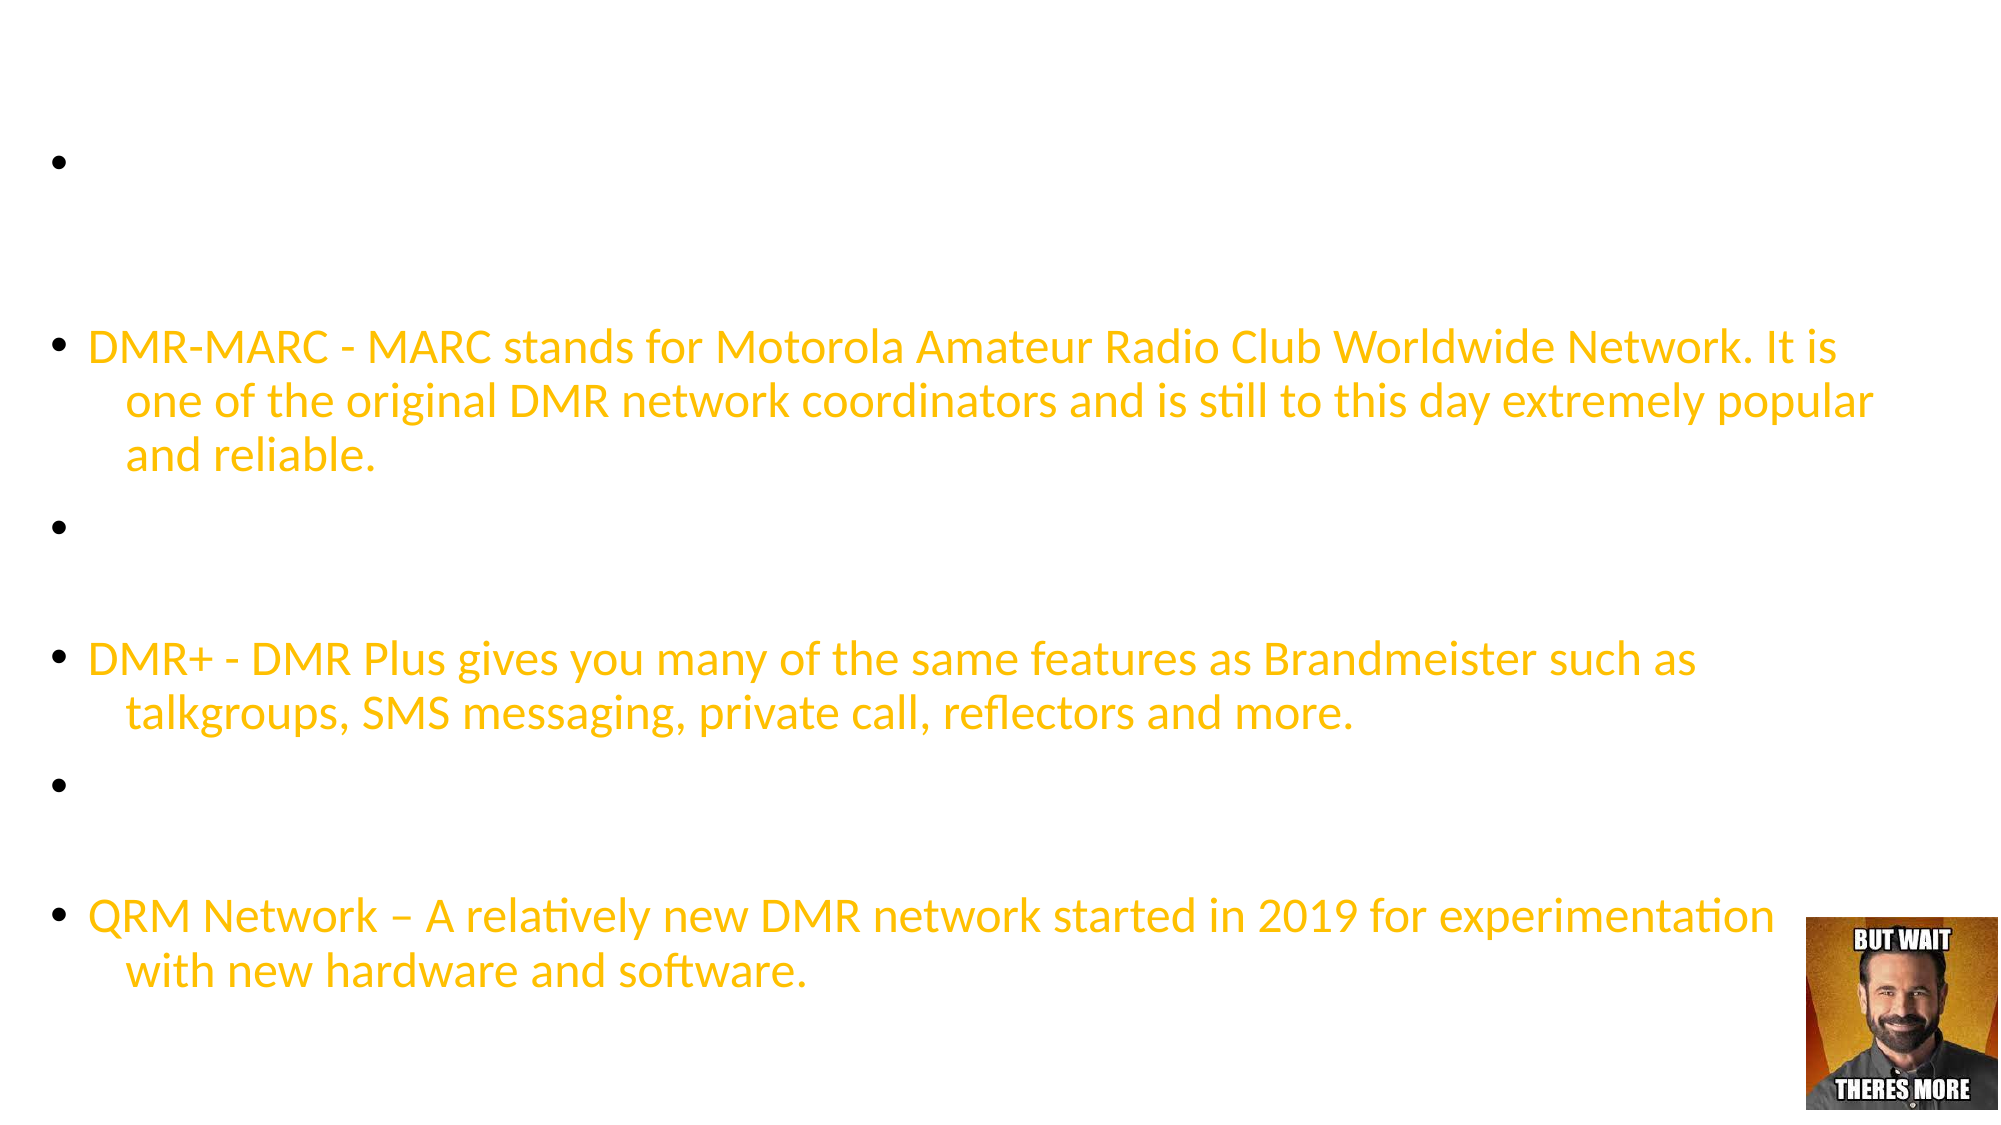

# What networks are available on DMR?
Brandmeister (the most popular and where you'll find most folks you know). The network has over 1,500 repeaters and more than 16,000 hotspots across the globe and it's growing every day!
DMR-MARC - MARC stands for Motorola Amateur Radio Club Worldwide Network. It is one of the original DMR network coordinators and is still to this day extremely popular and reliable.
TGIF - The TGIF network was started in October 2018. The network now is home to around 776 active talkgroups available for all to use, and it's still growing!
DMR+ - DMR Plus gives you many of the same features as Brandmeister such as talkgroups, SMS messaging, private call, reflectors and more.
FreeDMR - FreeDMR is the freedom for Repeater, Gateway Keepers and some Hotspots to have full control, instead of being told what has to go where.
QRM Network – A relatively new DMR network started in 2019 for experimentation with new hardware and software.